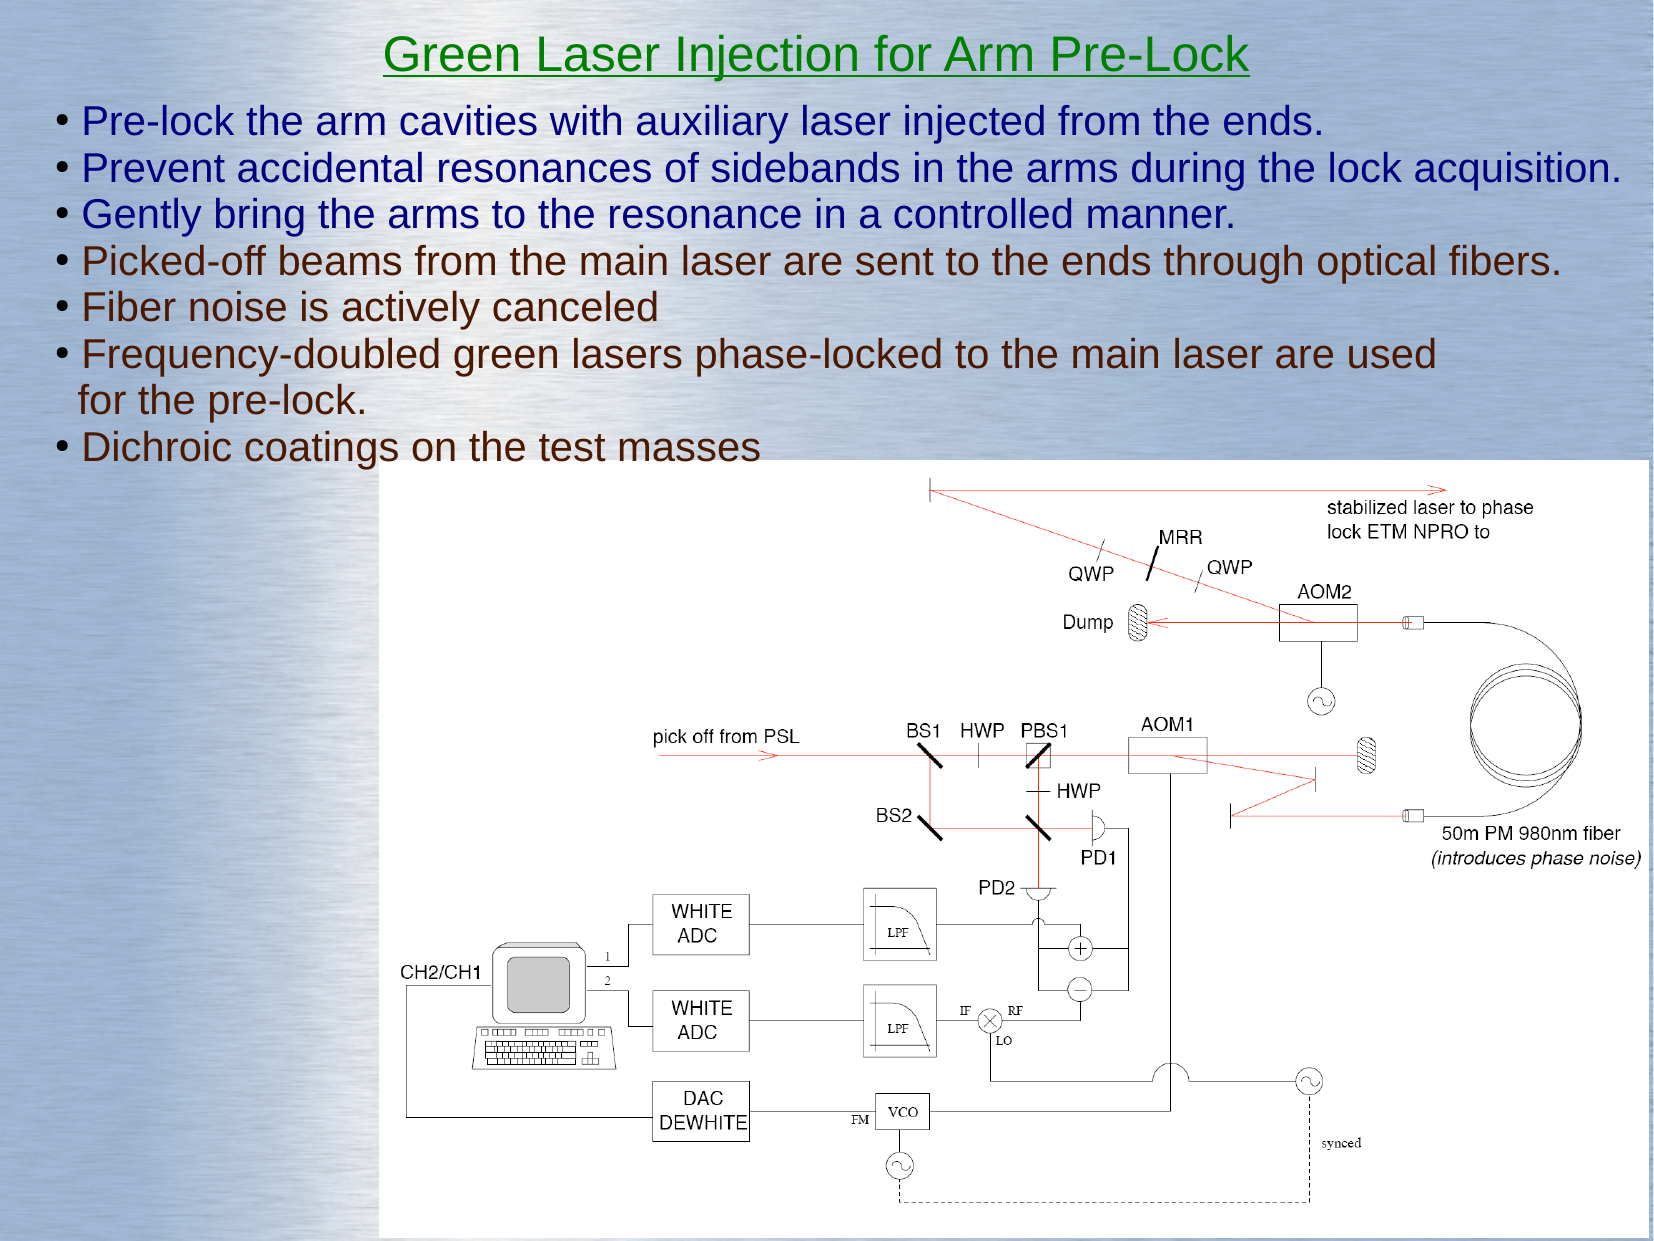

Green Laser Injection for Arm Pre-Lock
 Pre-lock the arm cavities with auxiliary laser injected from the ends.
 Prevent accidental resonances of sidebands in the arms during the lock acquisition.
 Gently bring the arms to the resonance in a controlled manner.
 Picked-off beams from the main laser are sent to the ends through optical fibers.
 Fiber noise is actively canceled
 Frequency-doubled green lasers phase-locked to the main laser are used
 for the pre-lock.
 Dichroic coatings on the test masses